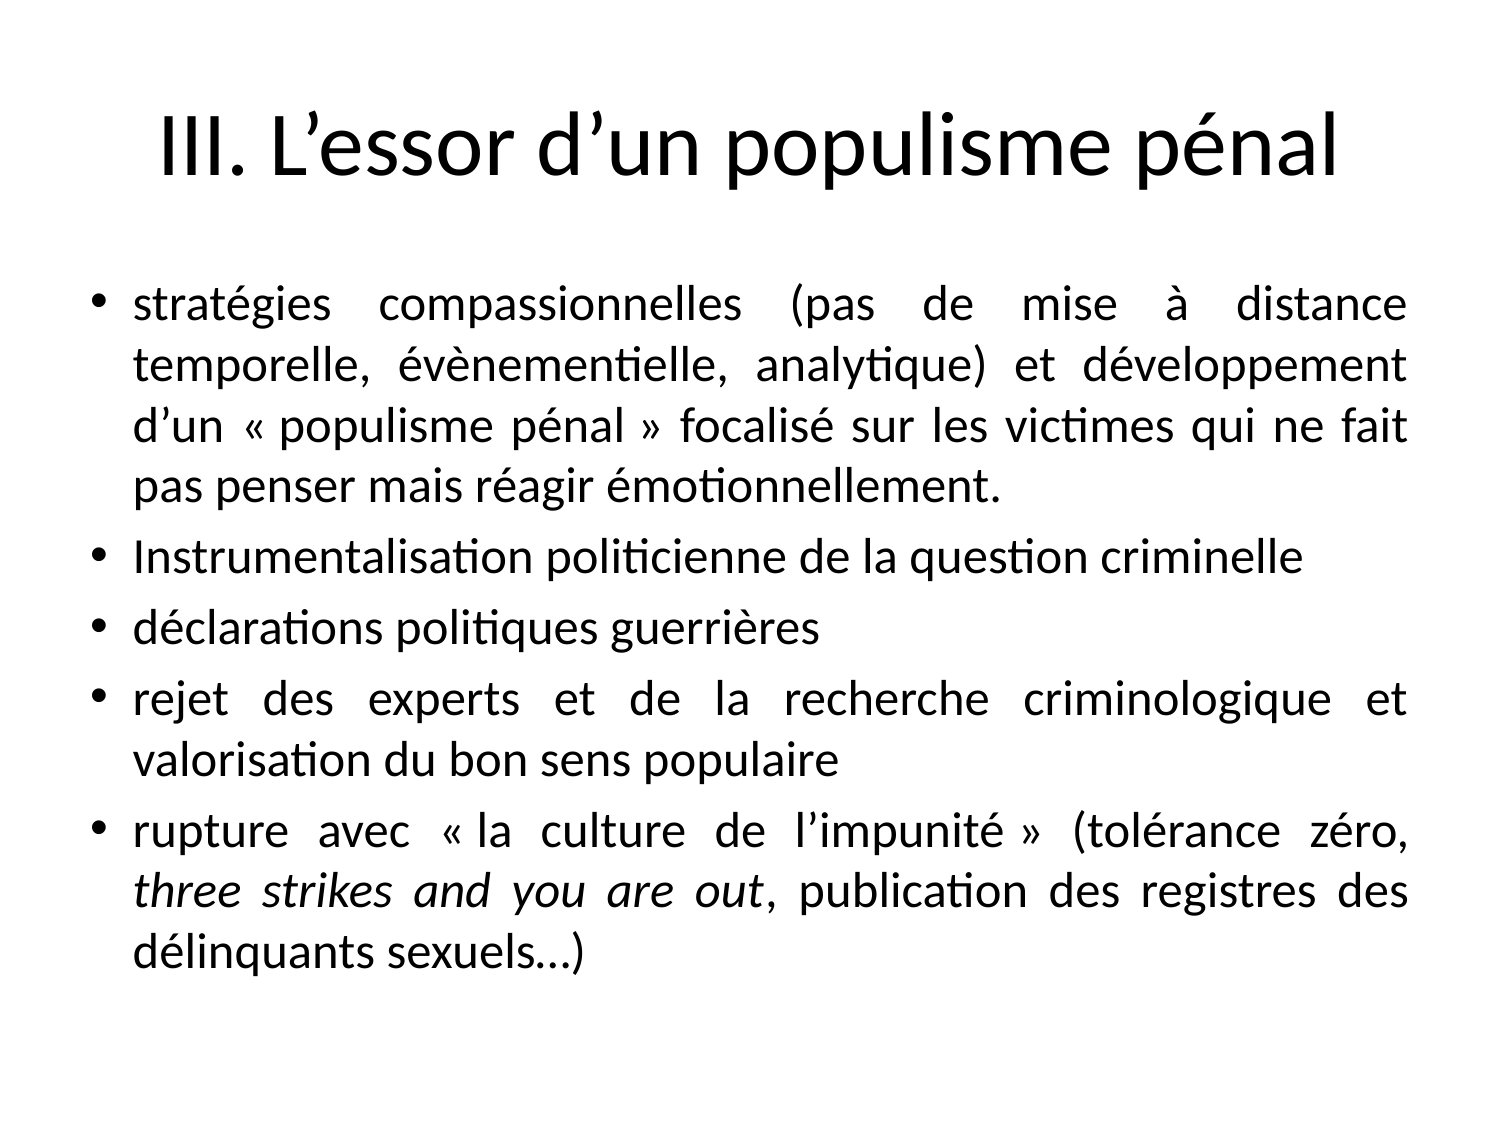

# III. L’essor d’un populisme pénal
stratégies compassionnelles (pas de mise à distance temporelle, évènementielle, analytique) et développement d’un « populisme pénal » focalisé sur les victimes qui ne fait pas penser mais réagir émotionnellement.
Instrumentalisation politicienne de la question criminelle
déclarations politiques guerrières
rejet des experts et de la recherche criminologique et valorisation du bon sens populaire
rupture avec « la culture de l’impunité » (tolérance zéro, three strikes and you are out, publication des registres des délinquants sexuels…)